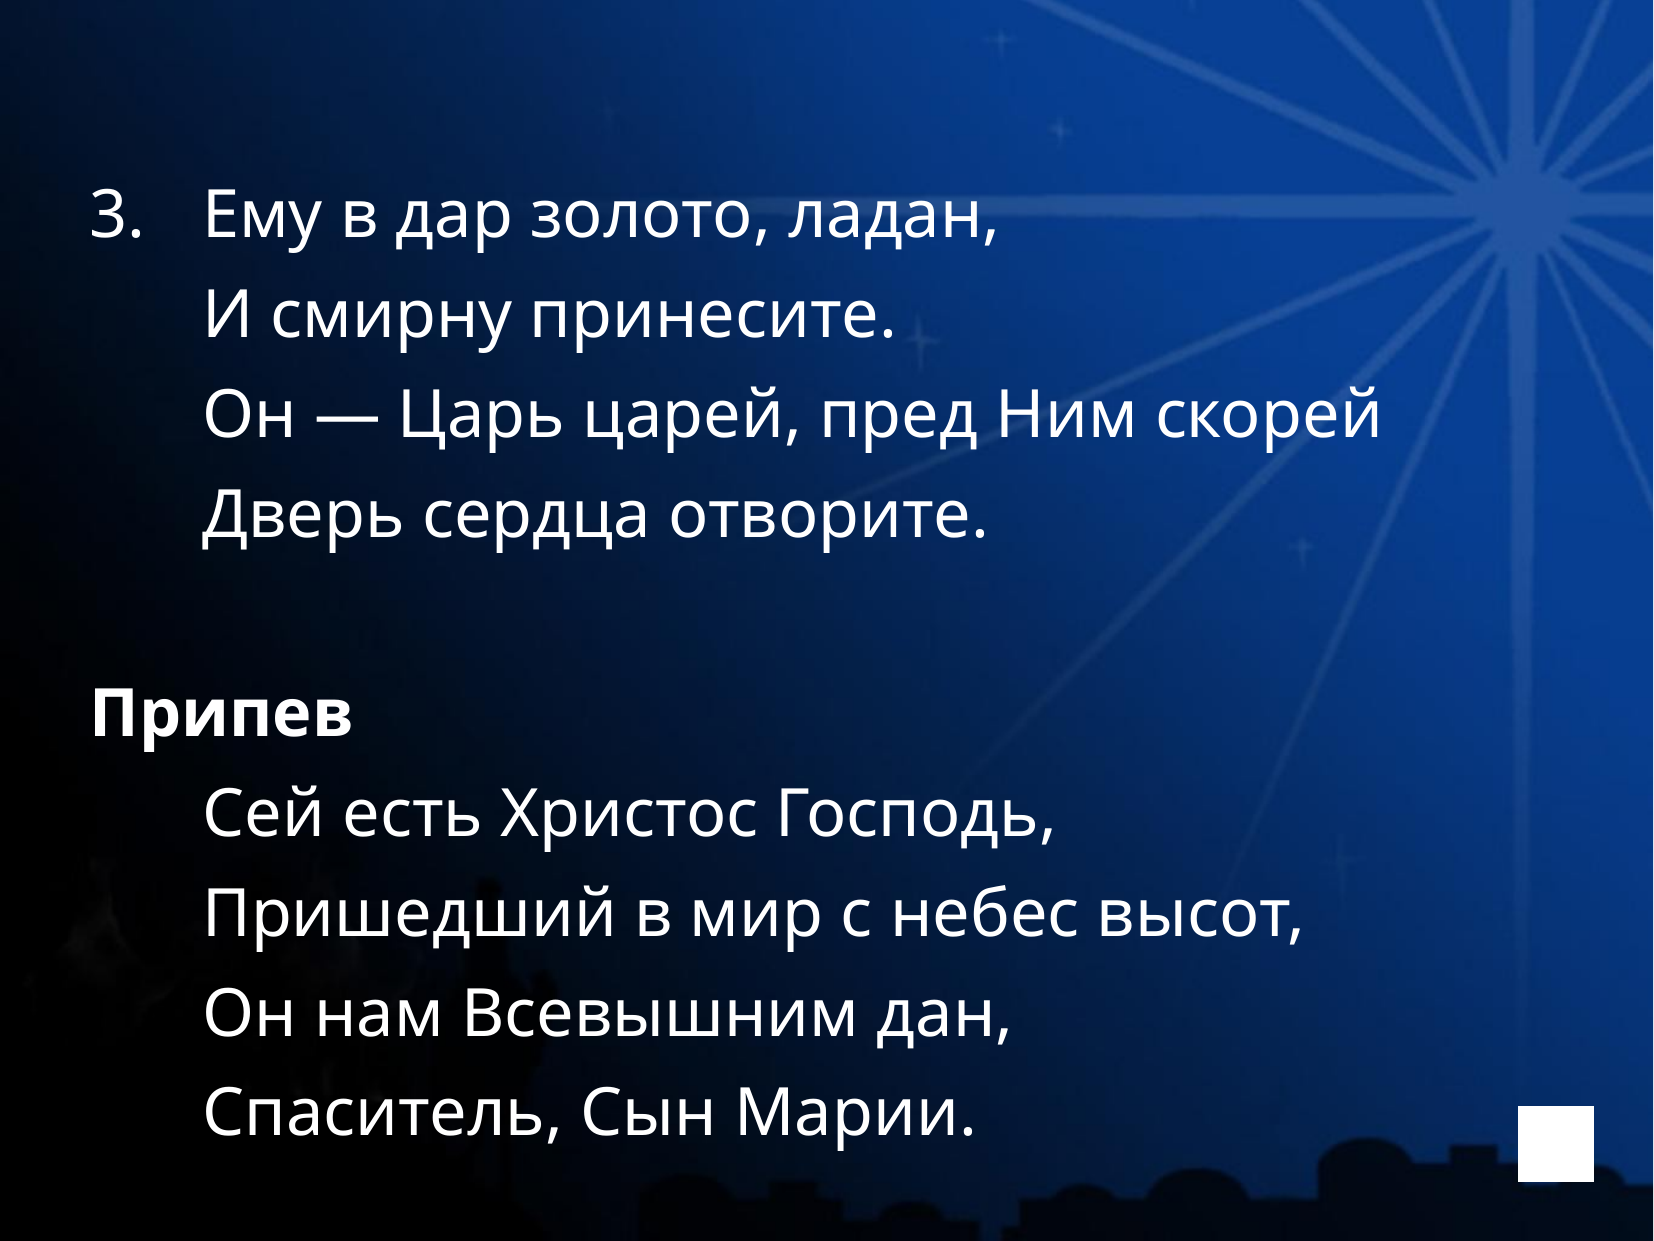

3.	Ему в дар золото, ладан,
	И смирну принесите.
	Он — Царь царей, пред Ним скорей
	Дверь сердца отворите.
Припев
	Сей есть Христос Господь,
	Пришедший в мир с небес высот,
	Он нам Всевышним дан,
	Спаситель, Сын Марии.